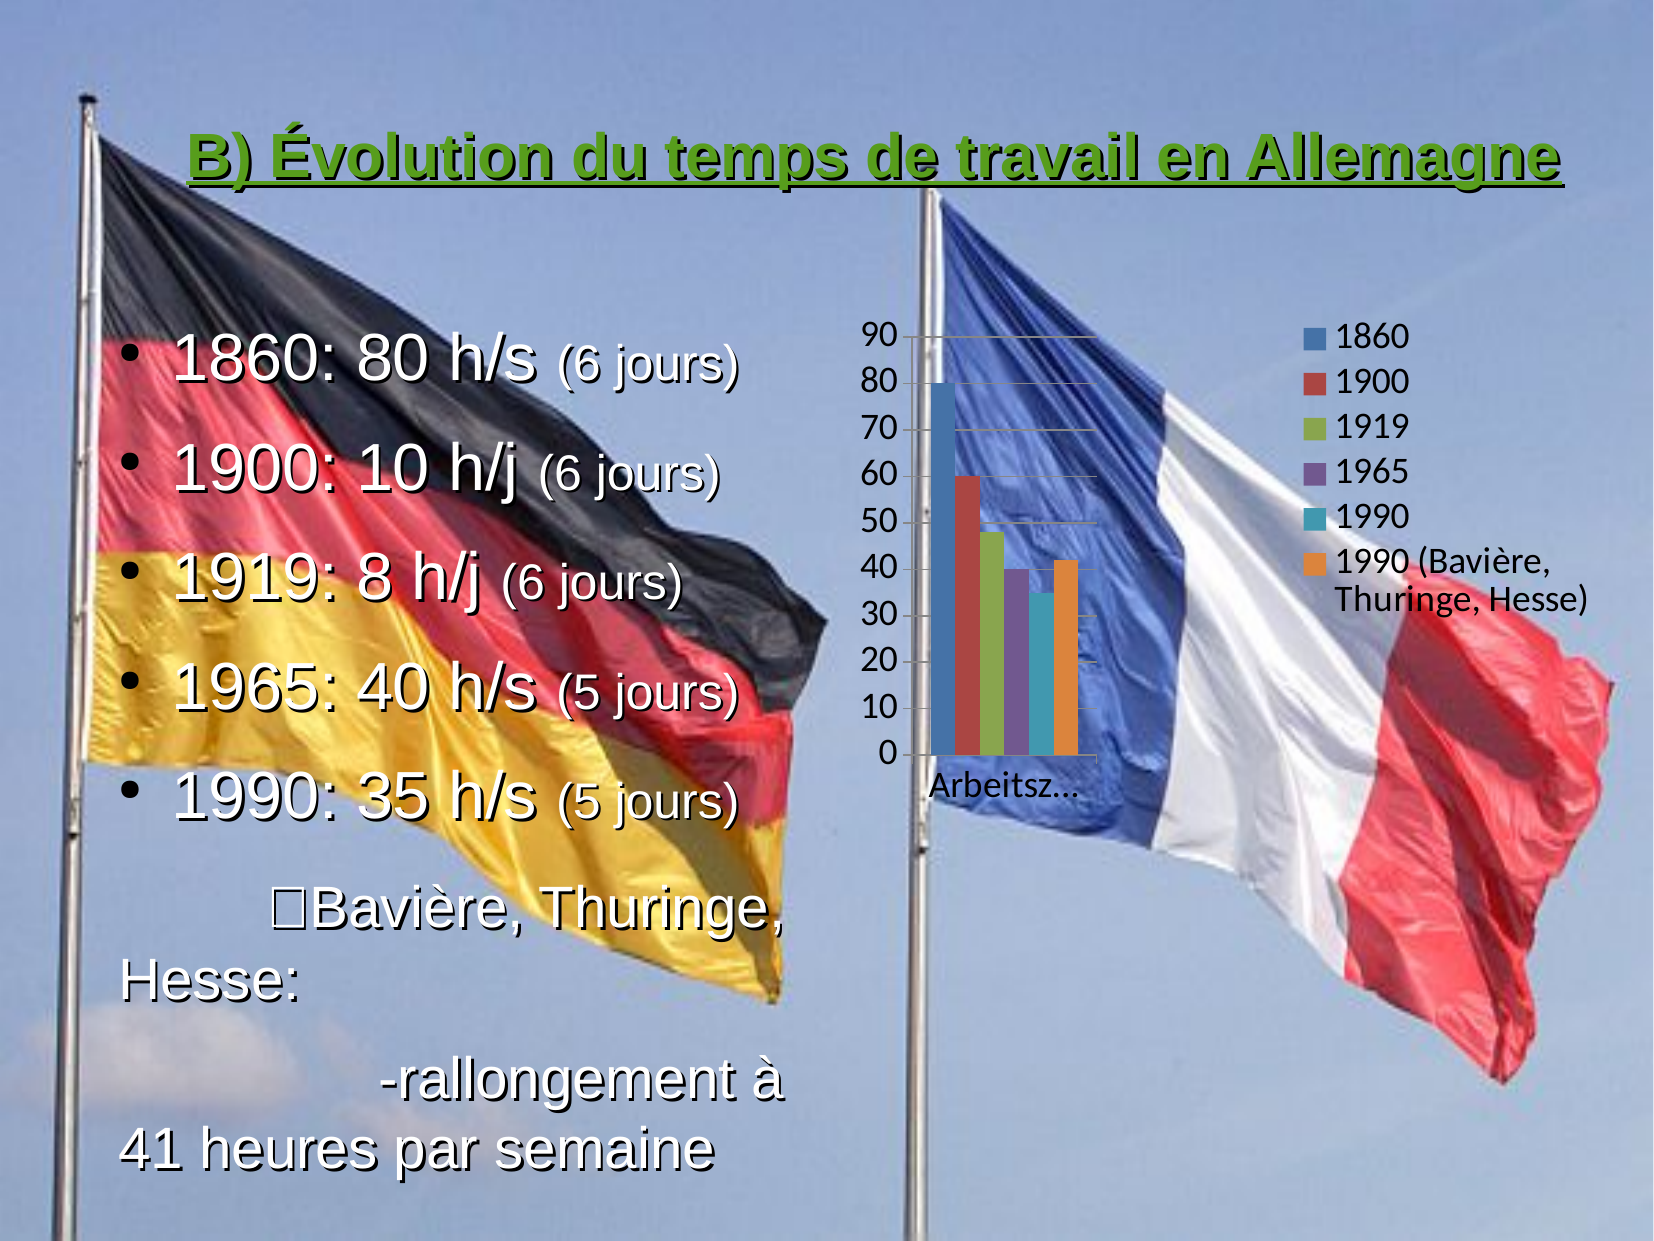

B) Évolution du temps de travail en Allemagne
### Chart
| Category | 1860 | 1900 | 1919 | 1965 | 1990 | 1990 (Bavière, Thuringe, Hesse) |
|---|---|---|---|---|---|---|
| Arbeitszeiten pro Woche/ temps de travail par semaine | 80.0 | 60.0 | 48.0 | 40.0 | 35.0 | 42.0 |#
1860: 80 h/s (6 jours)
1900: 10 h/j (6 jours)
1919: 8 h/j (6 jours)
1965: 40 h/s (5 jours)
1990: 35 h/s (5 jours)
 Bavière, Thuringe, Hesse:
 -rallongement à 41 heures par semaine